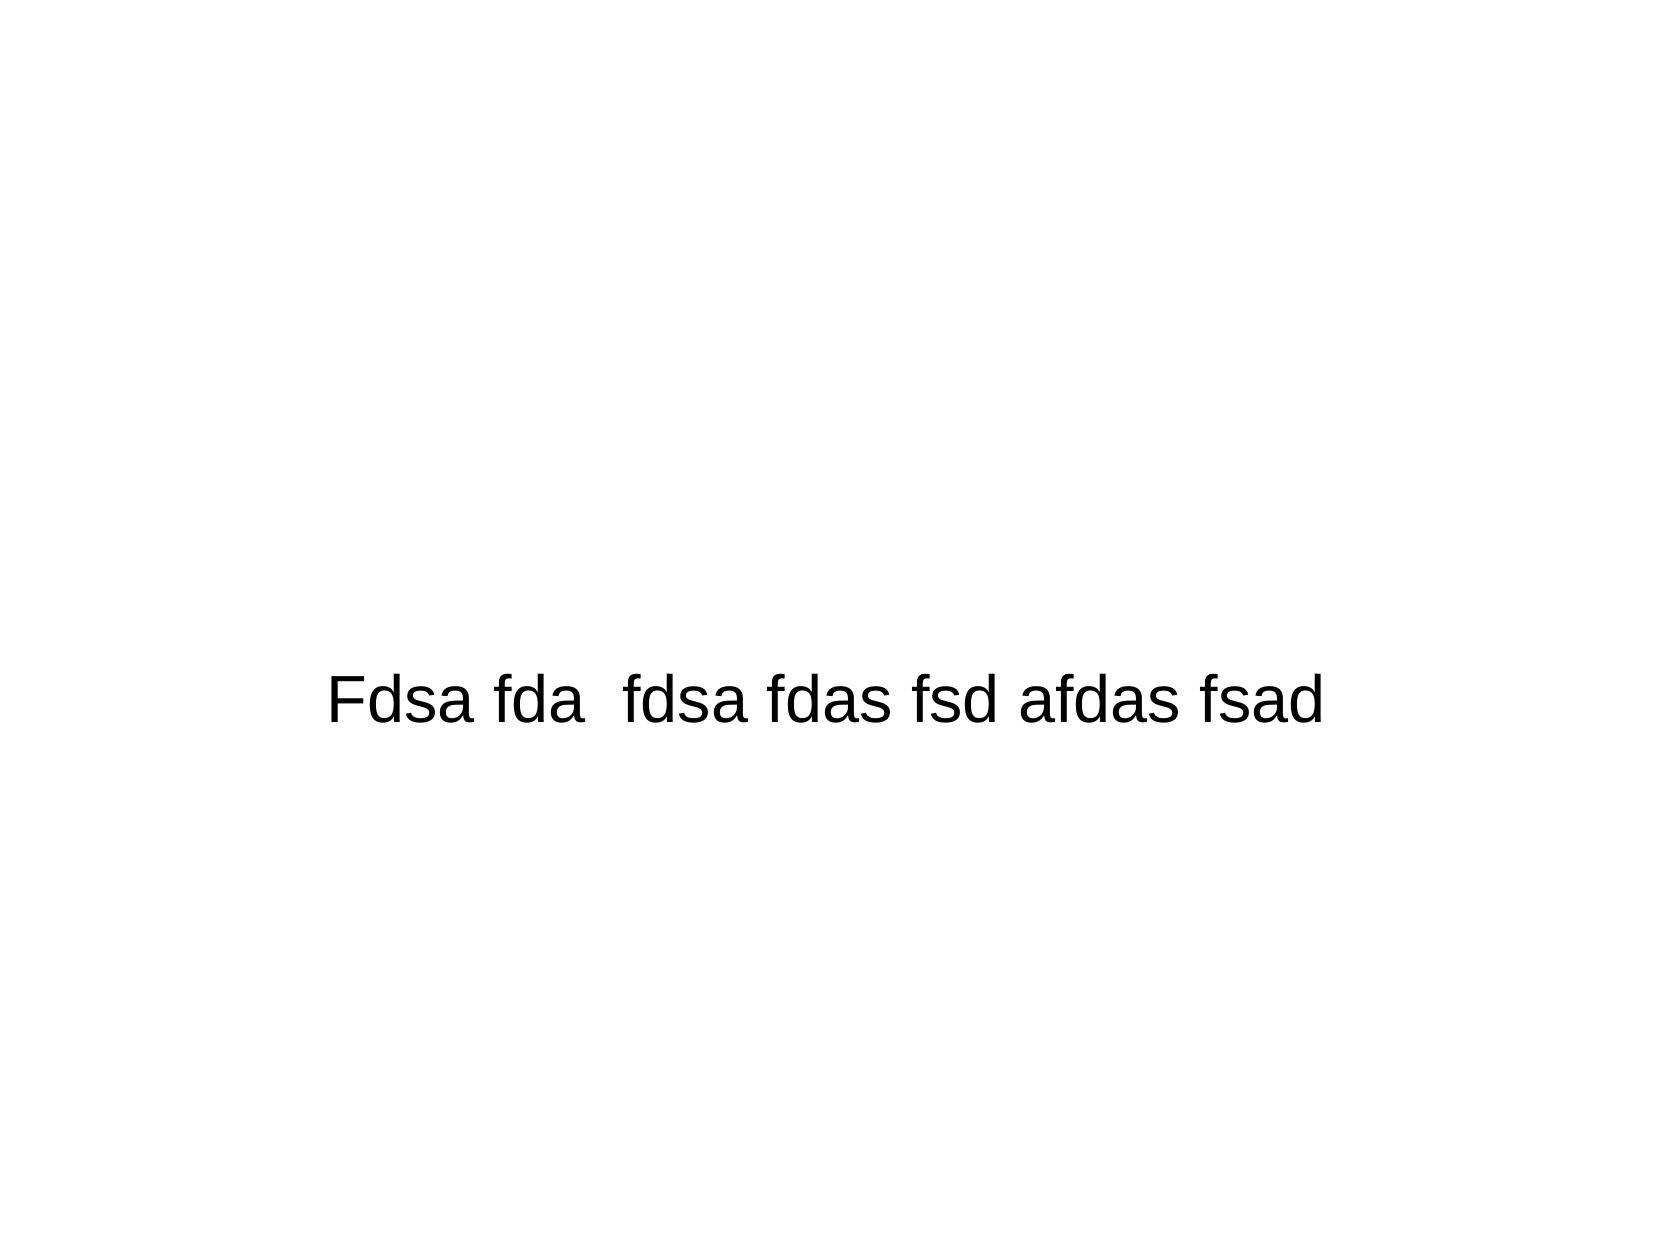

#
Fdsa fda fdsa fdas fsd afdas fsad